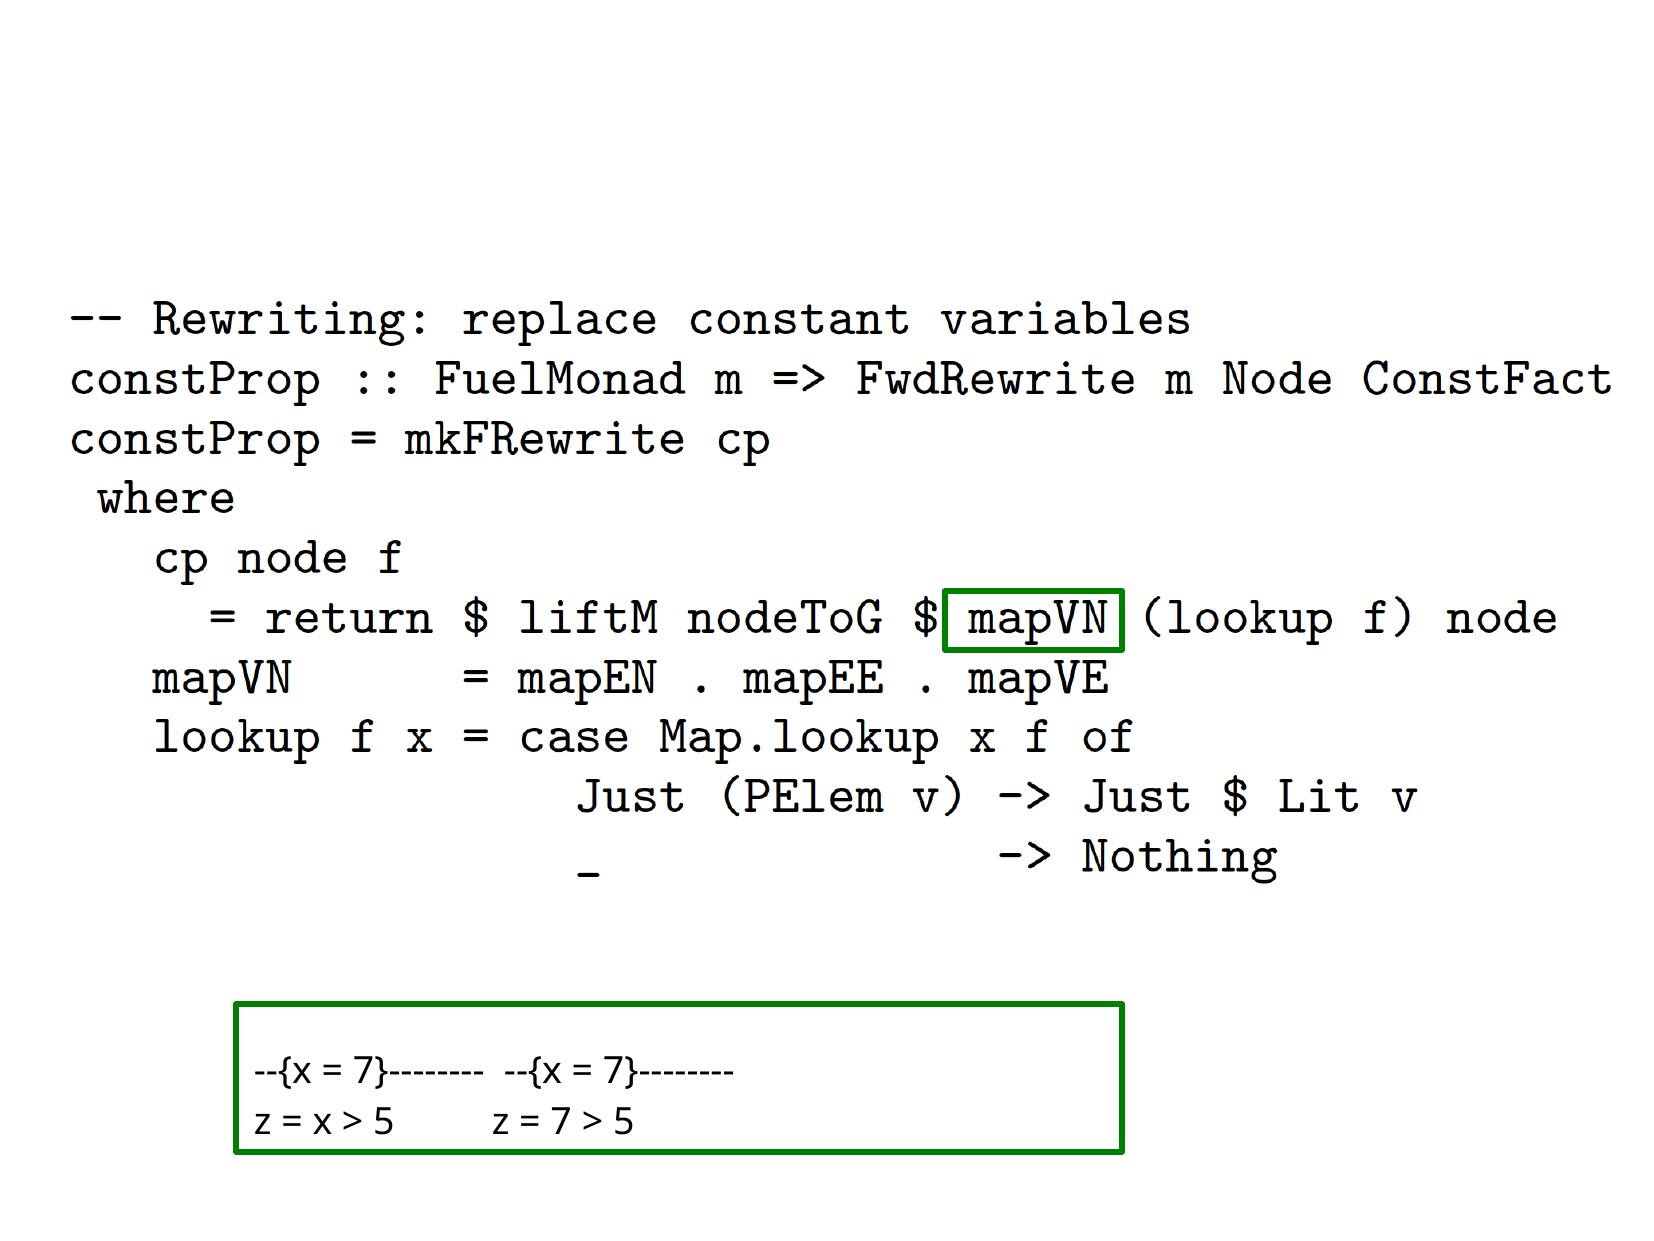

--{x = 7}-------- --{x = 7}--------
z = x > 5 z = 7 > 5